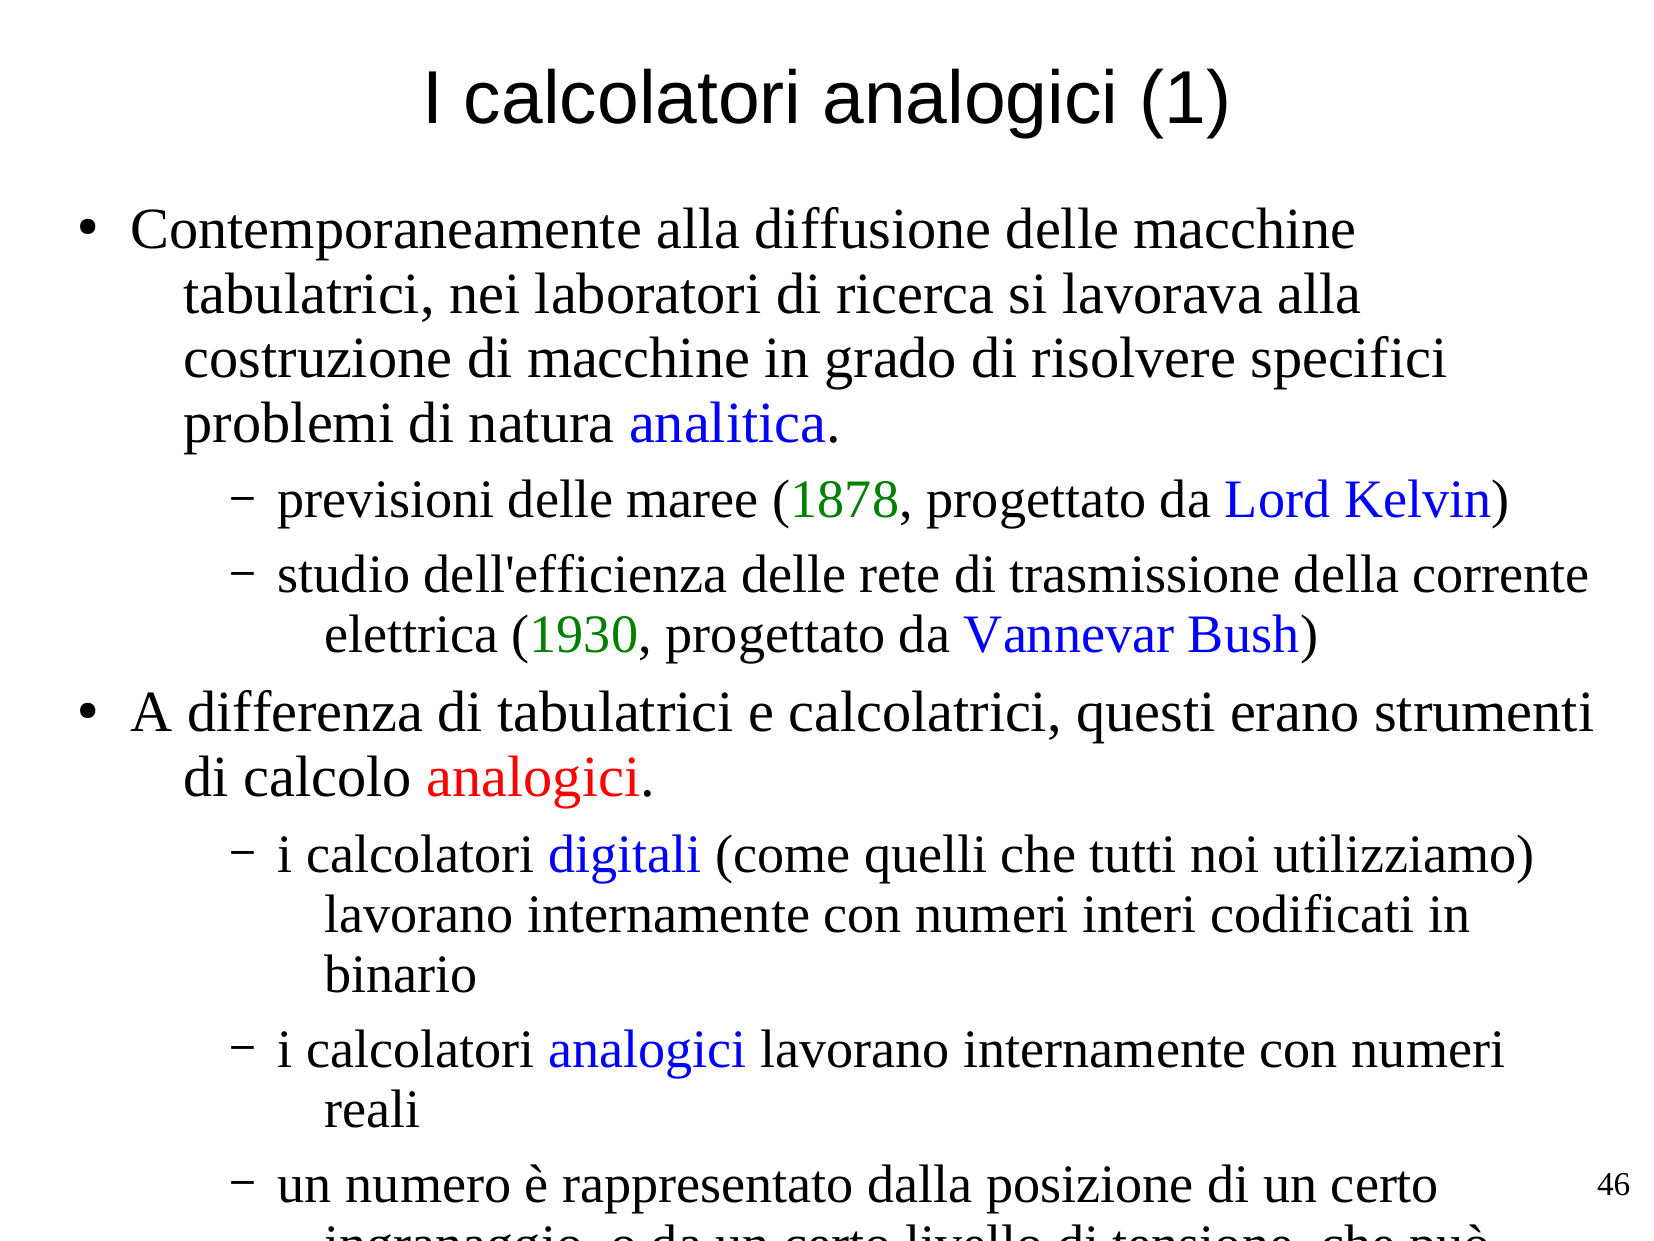

# I calcolatori analogici (1)
Contemporaneamente alla diffusione delle macchine tabulatrici, nei laboratori di ricerca si lavorava alla costruzione di macchine in grado di risolvere specifici problemi di natura analitica.
previsioni delle maree (1878, progettato da Lord Kelvin)
studio dell'efficienza delle rete di trasmissione della corrente elettrica (1930, progettato da Vannevar Bush)
A differenza di tabulatrici e calcolatrici, questi erano strumenti di calcolo analogici.
i calcolatori digitali (come quelli che tutti noi utilizziamo) lavorano internamente con numeri interi codificati in binario
i calcolatori analogici lavorano internamente con numeri reali
un numero è rappresentato dalla posizione di un certo ingranaggio, o da un certo livello di tensione, che può assumere tutti i valori possibili all'interno di un certo intervallo